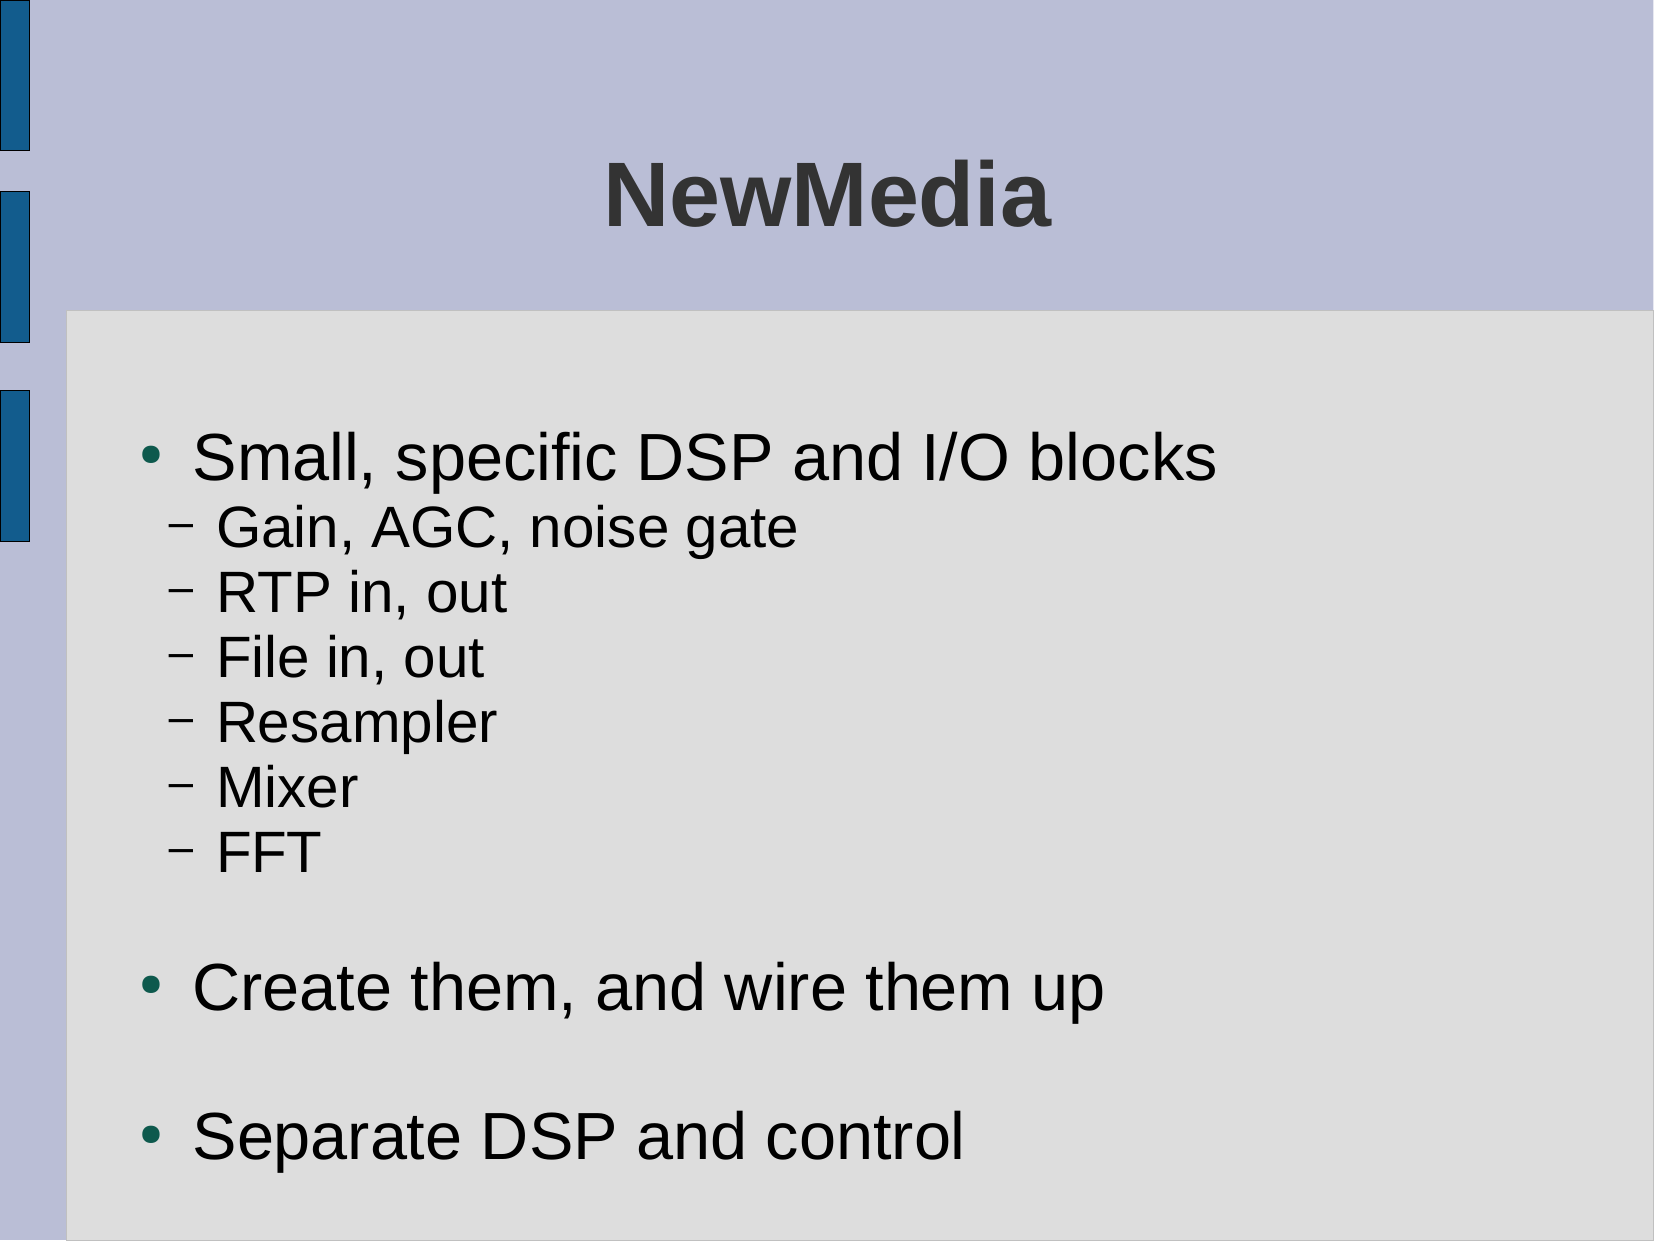

# NewMedia
Small, specific DSP and I/O blocks
Gain, AGC, noise gate
RTP in, out
File in, out
Resampler
Mixer
FFT
Create them, and wire them up
Separate DSP and control